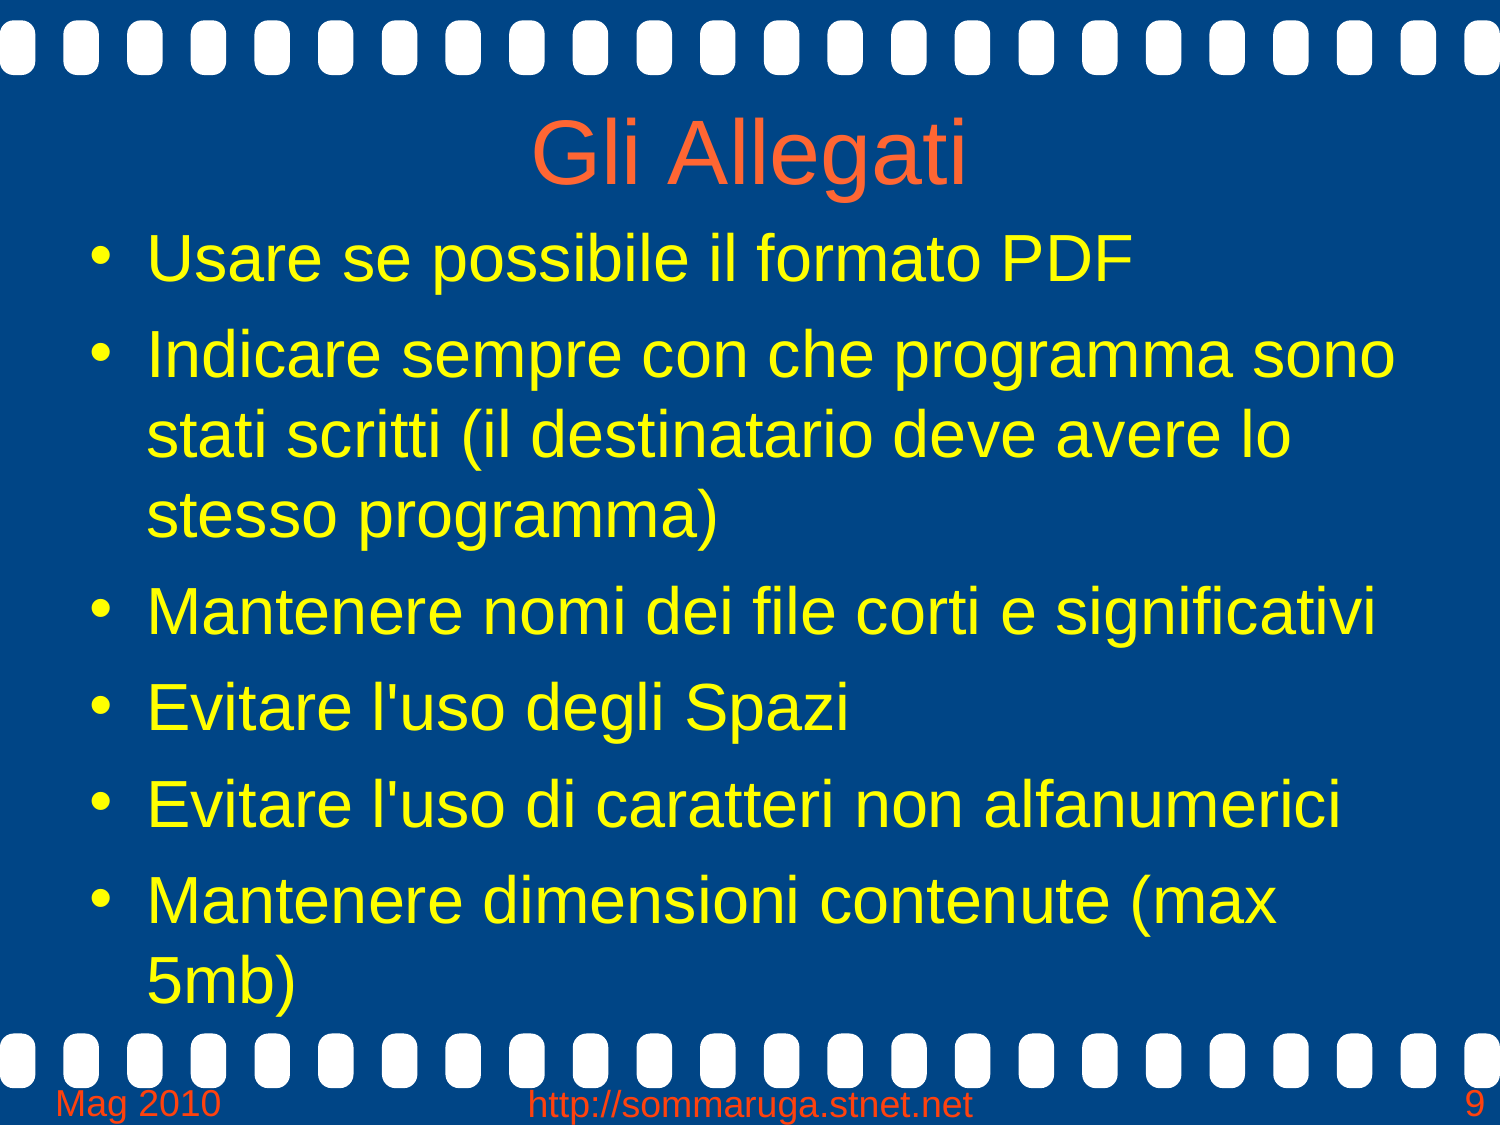

# Gli Allegati
Usare se possibile il formato PDF
Indicare sempre con che programma sono stati scritti (il destinatario deve avere lo stesso programma)
Mantenere nomi dei file corti e significativi
Evitare l'uso degli Spazi
Evitare l'uso di caratteri non alfanumerici
Mantenere dimensioni contenute (max 5mb)